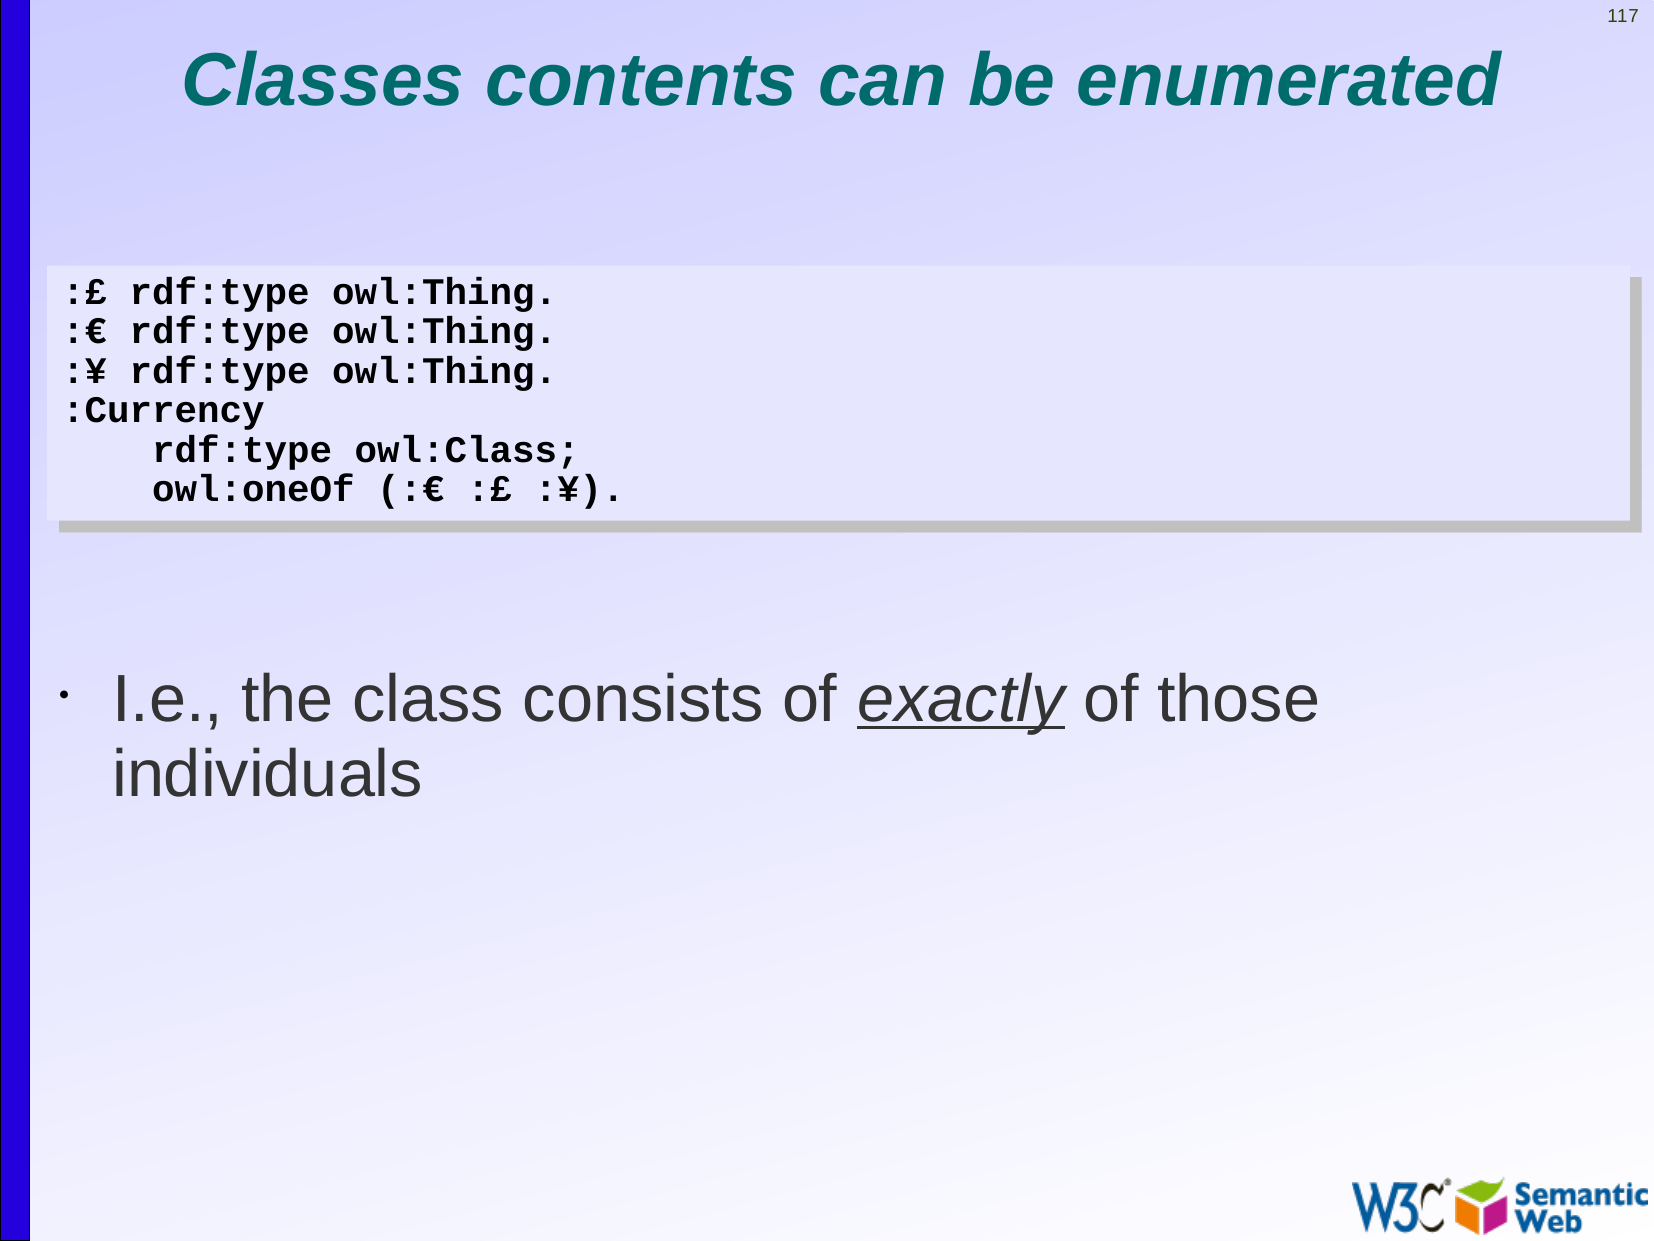

# Classes contents can be enumerated
:£ rdf:type owl:Thing.
:€ rdf:type owl:Thing.
:¥ rdf:type owl:Thing.
:Currency
 rdf:type owl:Class;
 owl:oneOf (:€ :£ :¥).
I.e., the class consists of exactly of those individuals